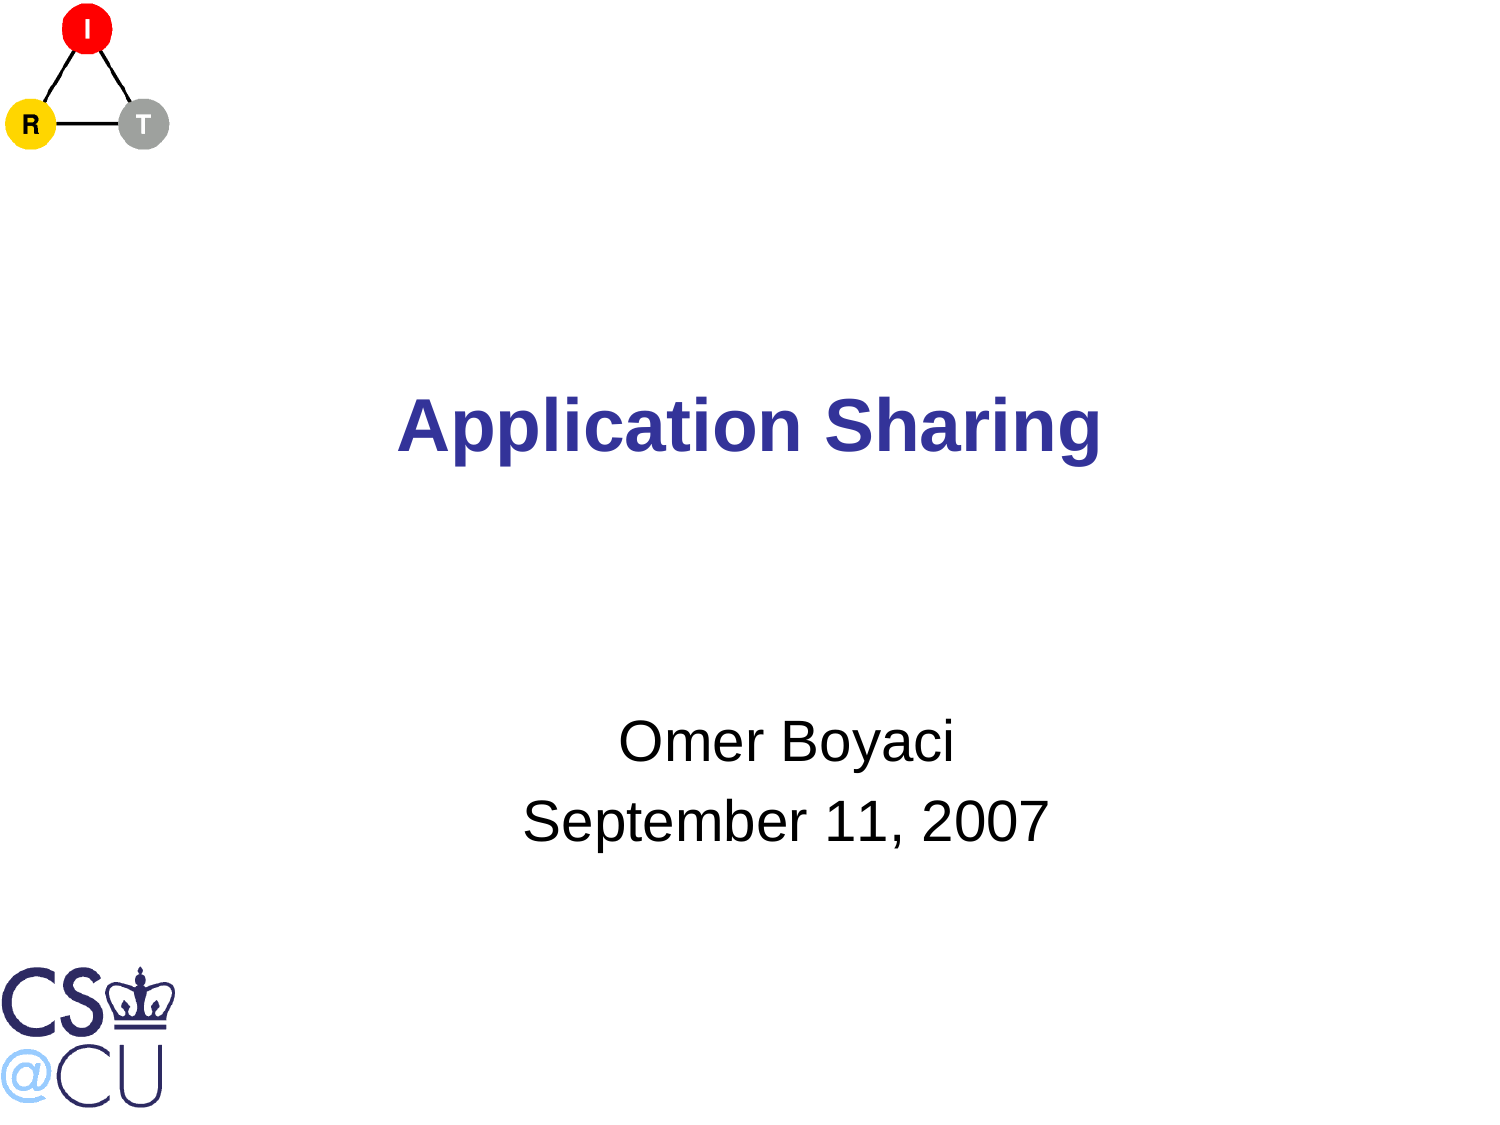

# Application Sharing
Omer Boyaci
September 11, 2007